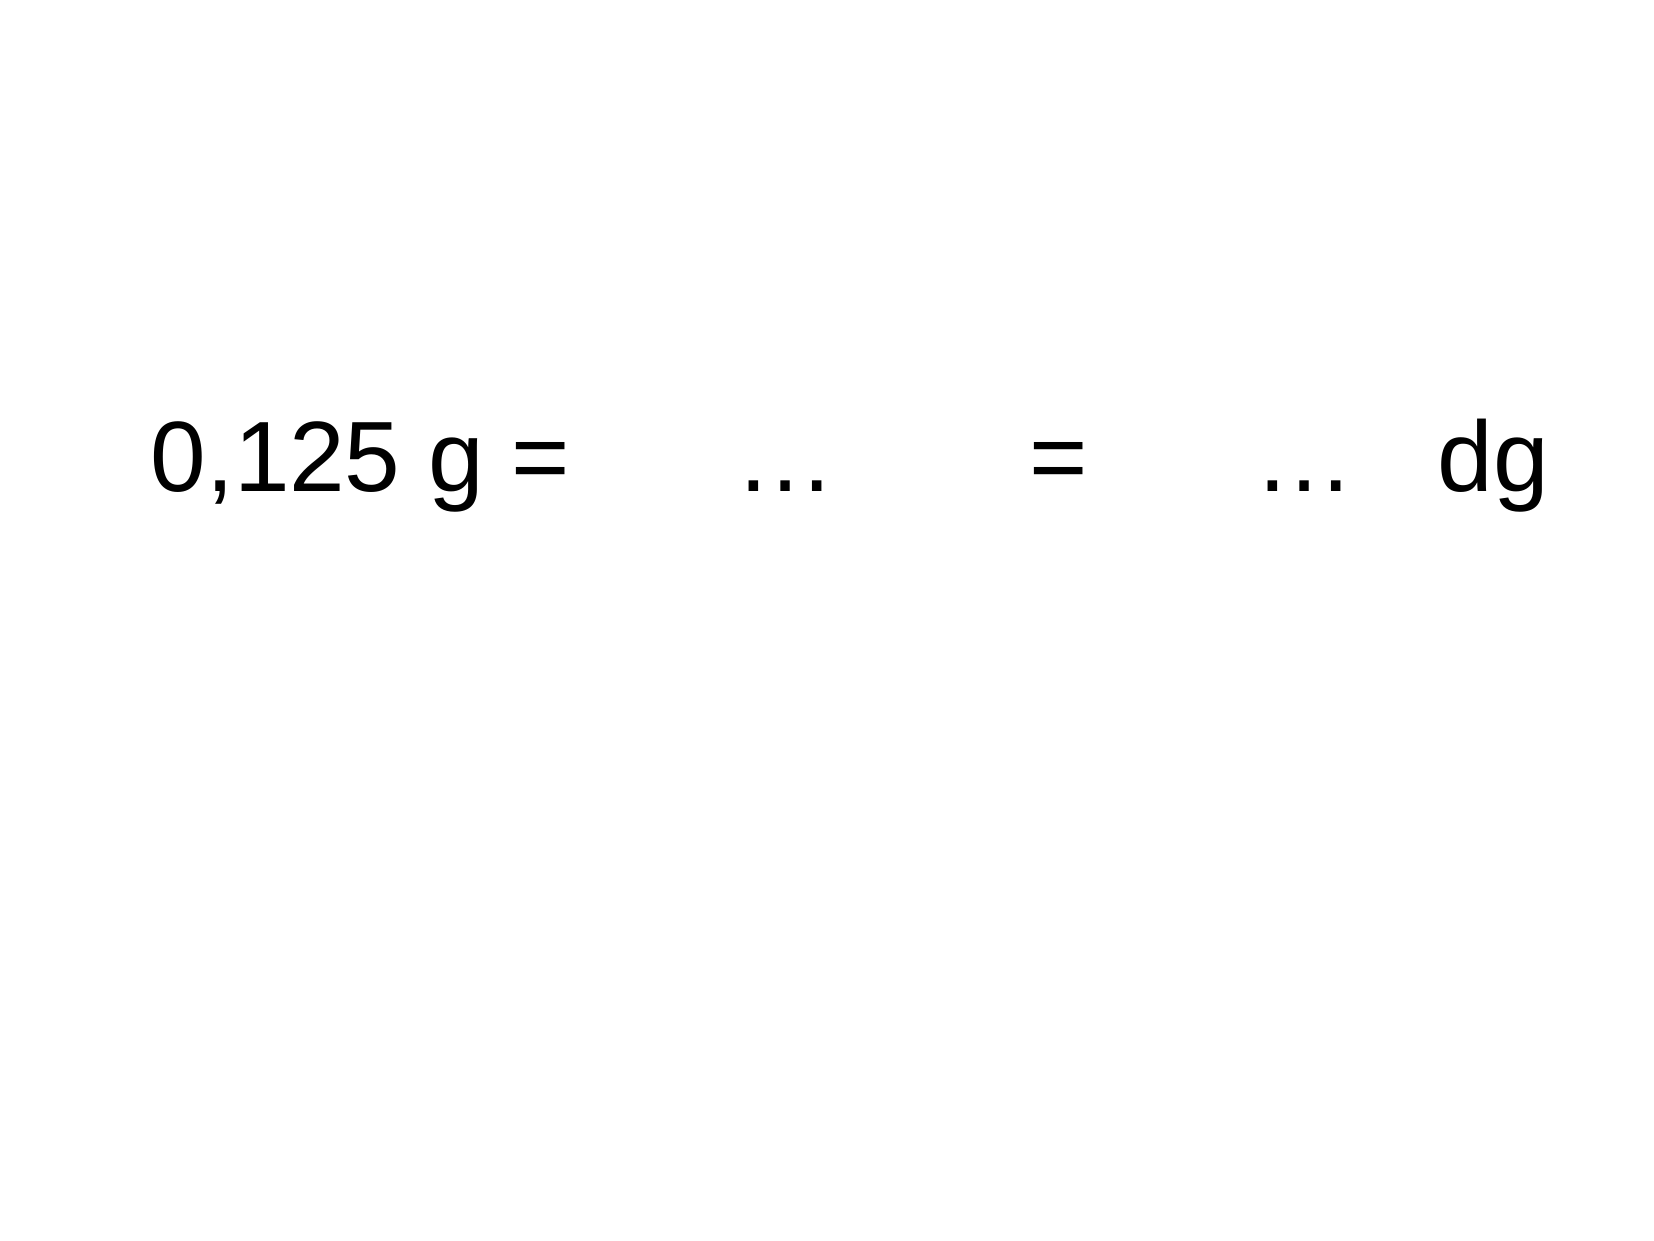

# 0,125 g = … = … dg